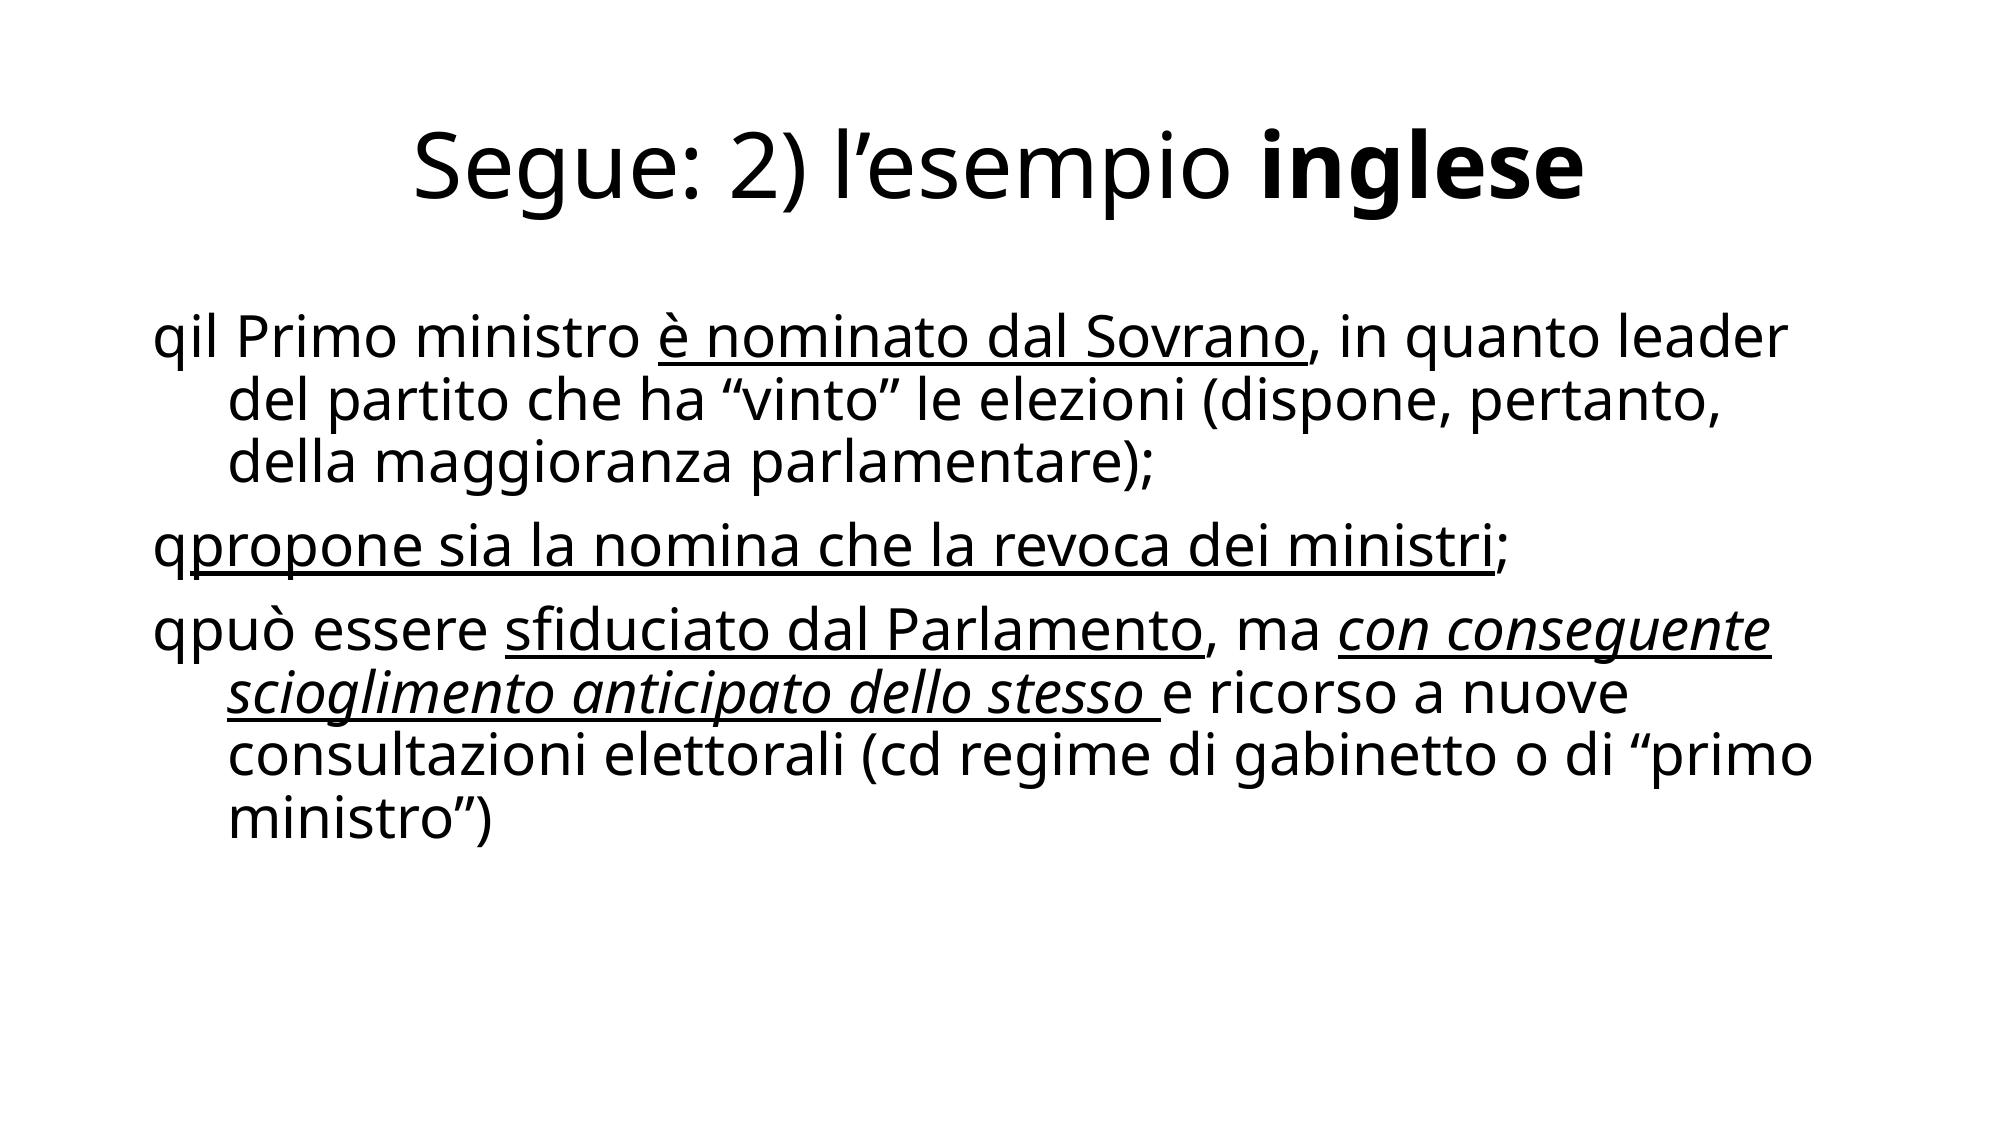

# Segue: 2) l’esempio inglese
il Primo ministro è nominato dal Sovrano, in quanto leader del partito che ha “vinto” le elezioni (dispone, pertanto, della maggioranza parlamentare);
propone sia la nomina che la revoca dei ministri;
può essere sfiduciato dal Parlamento, ma con conseguente scioglimento anticipato dello stesso e ricorso a nuove consultazioni elettorali (cd regime di gabinetto o di “primo ministro”)